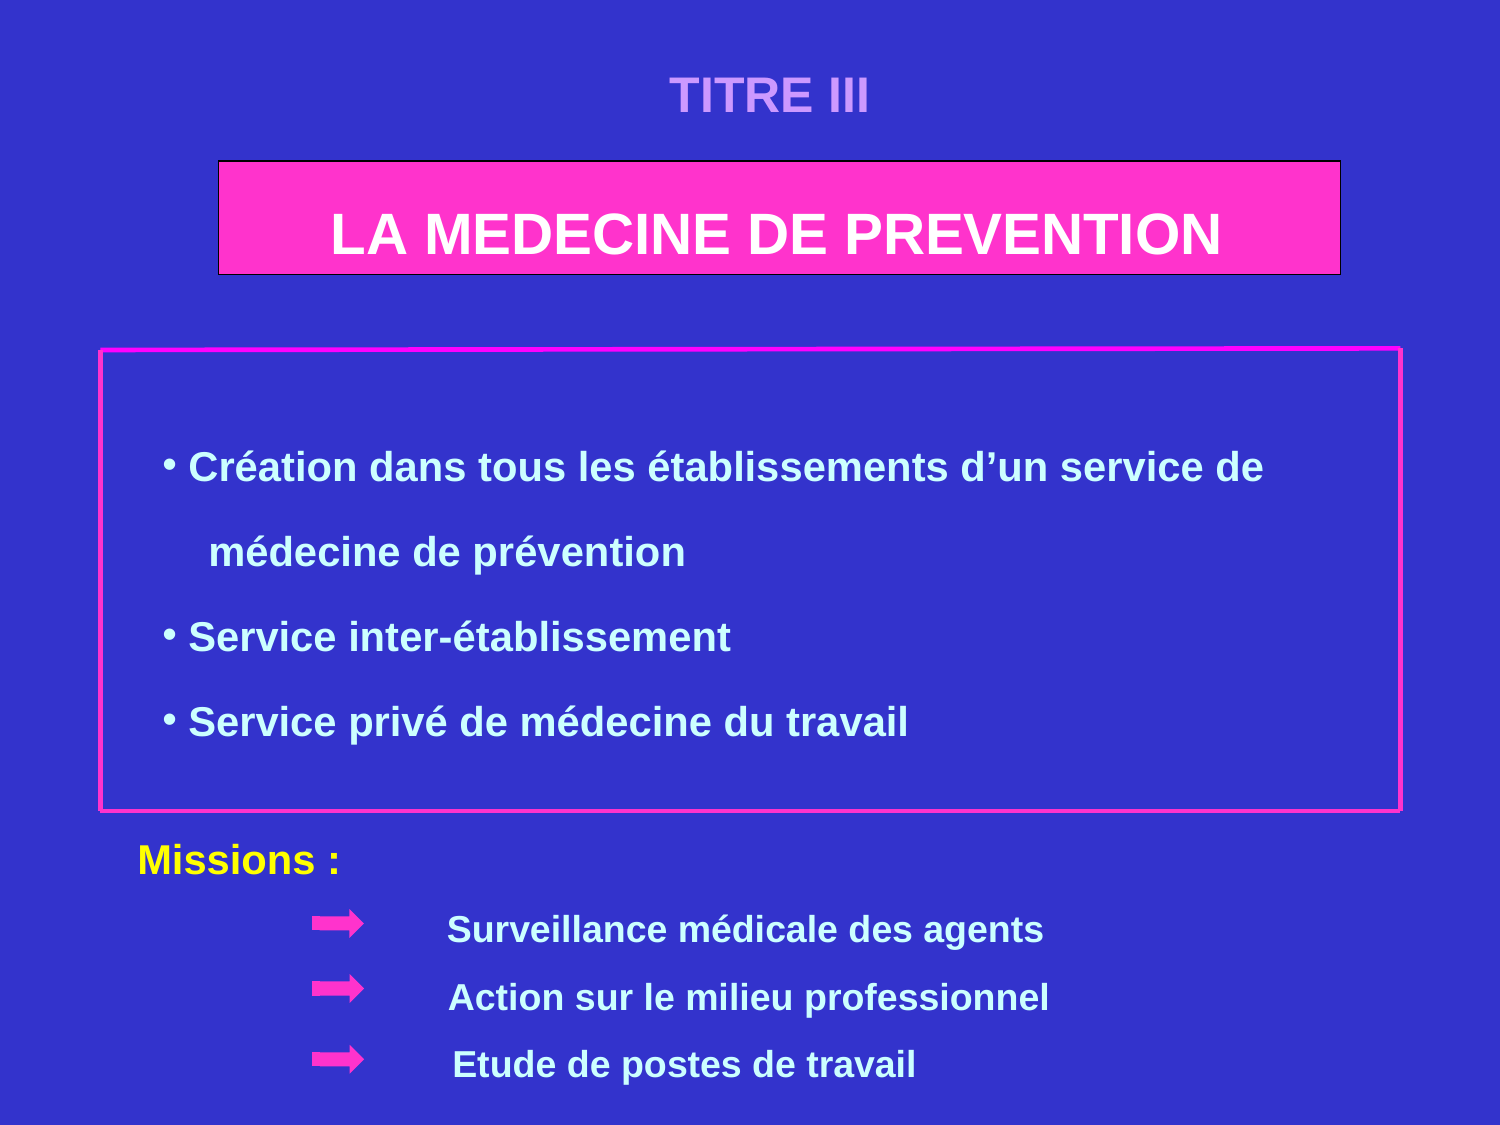

TITRE III
 LA MEDECINE DE PREVENTION
 Création dans tous les établissements d’un service de
 médecine de prévention
 Service inter-établissement
 Service privé de médecine du travail
Missions :
		 Surveillance médicale des agents
		 Action sur le milieu professionnel
 Etude de postes de travail